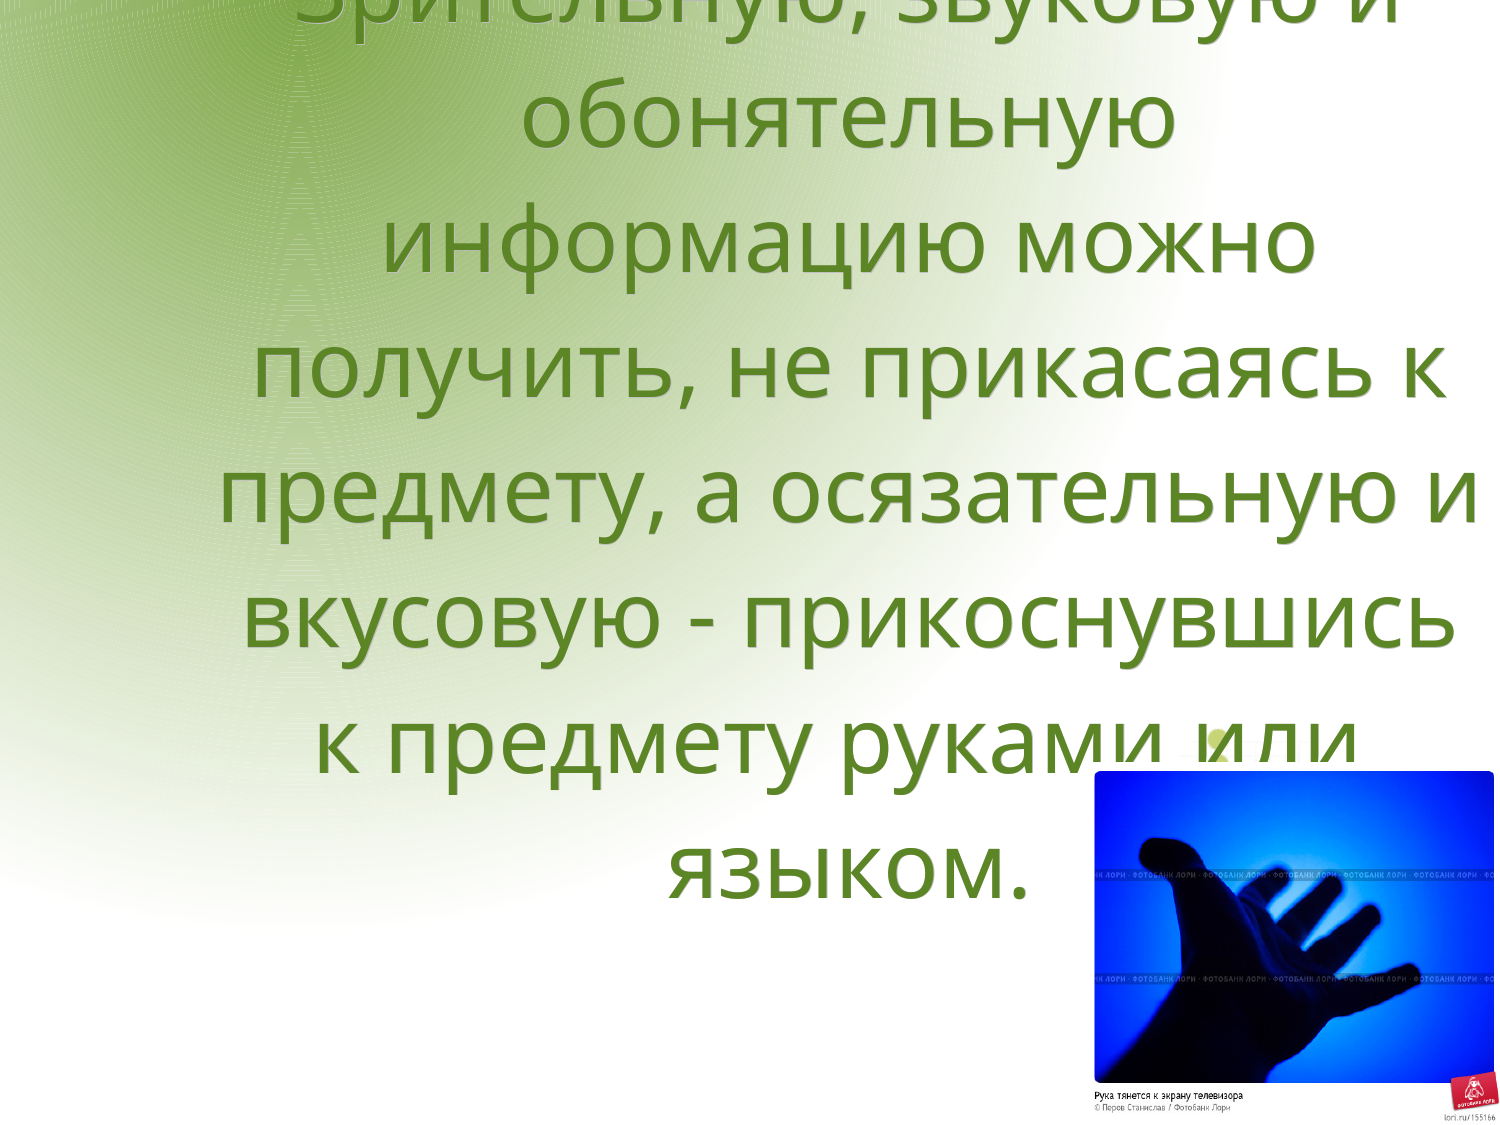

# Зрительную, звуковую и обонятельную информацию можно получить, не прикасаясь к предмету, а осязательную и вкусовую - прикоснувшись к предмету руками или языком.